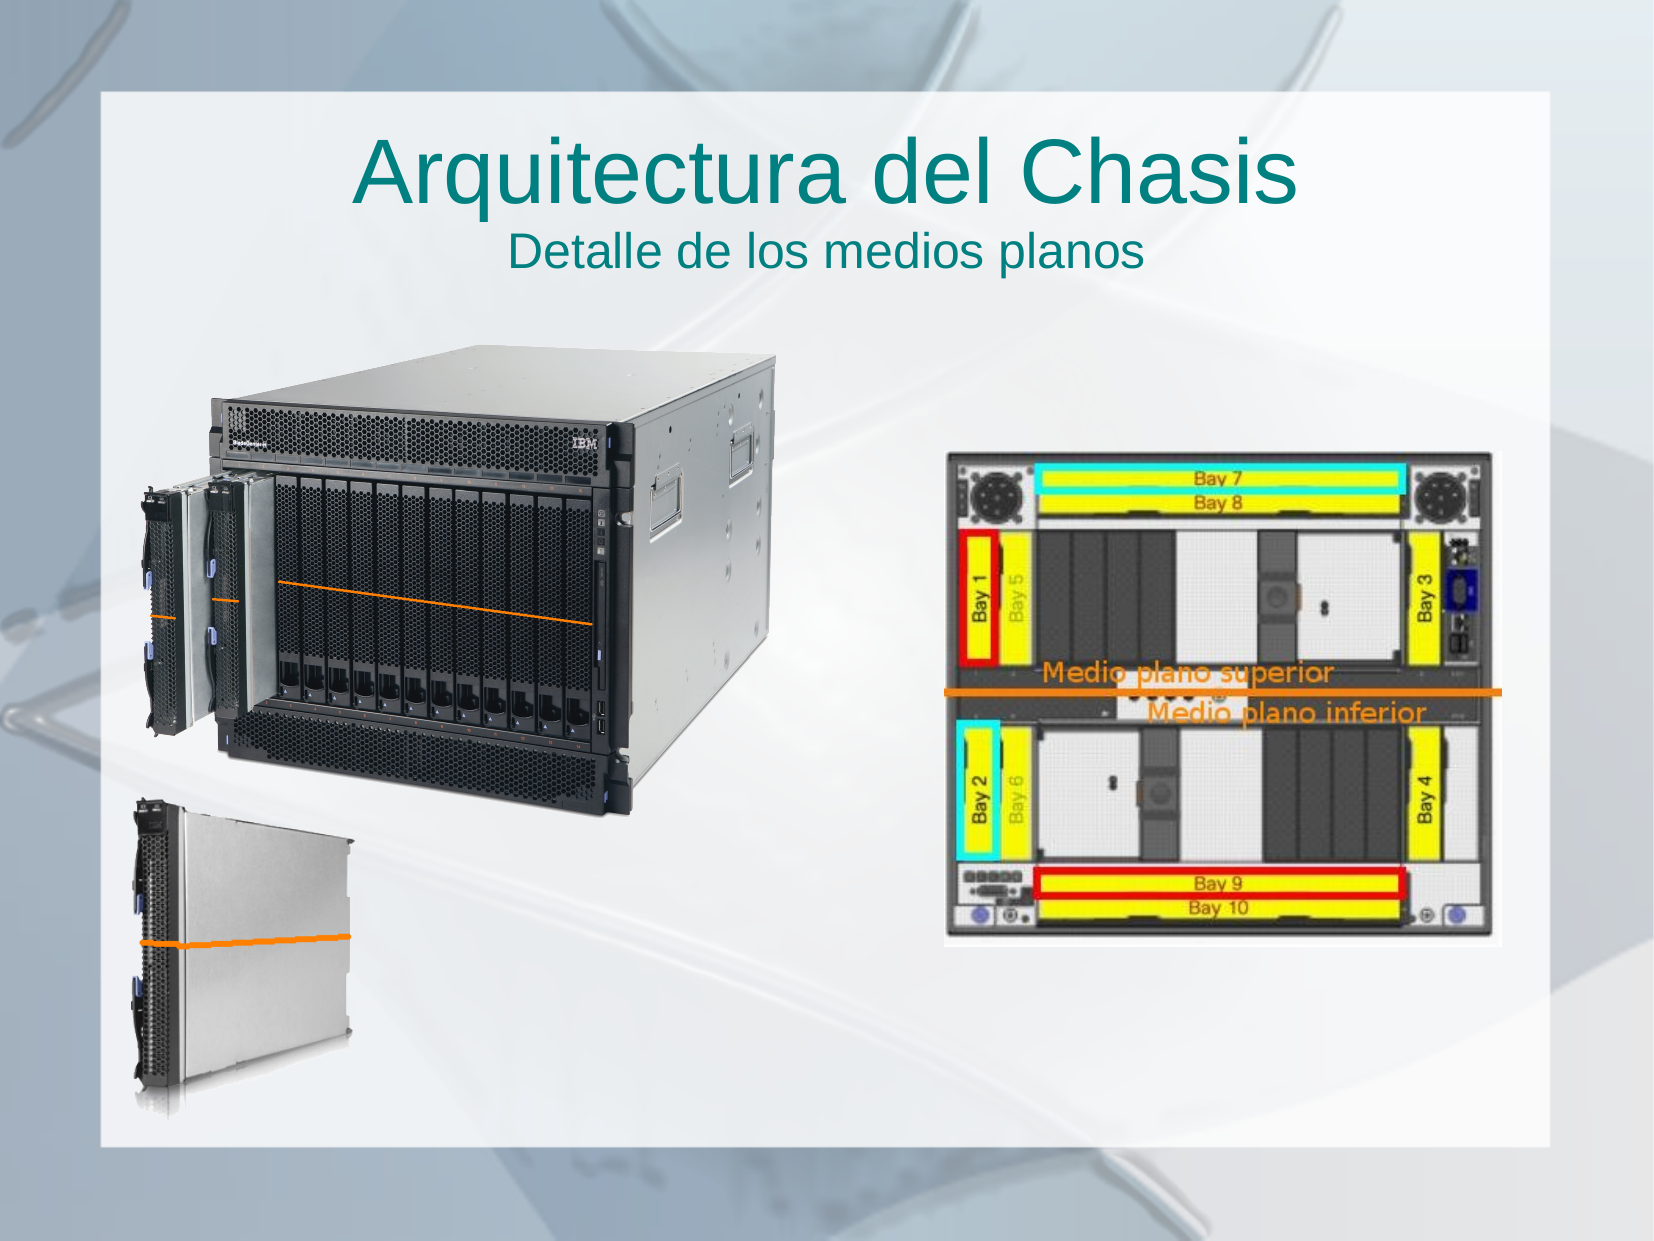

# Arquitectura del Chasis Detalle de los medios planos